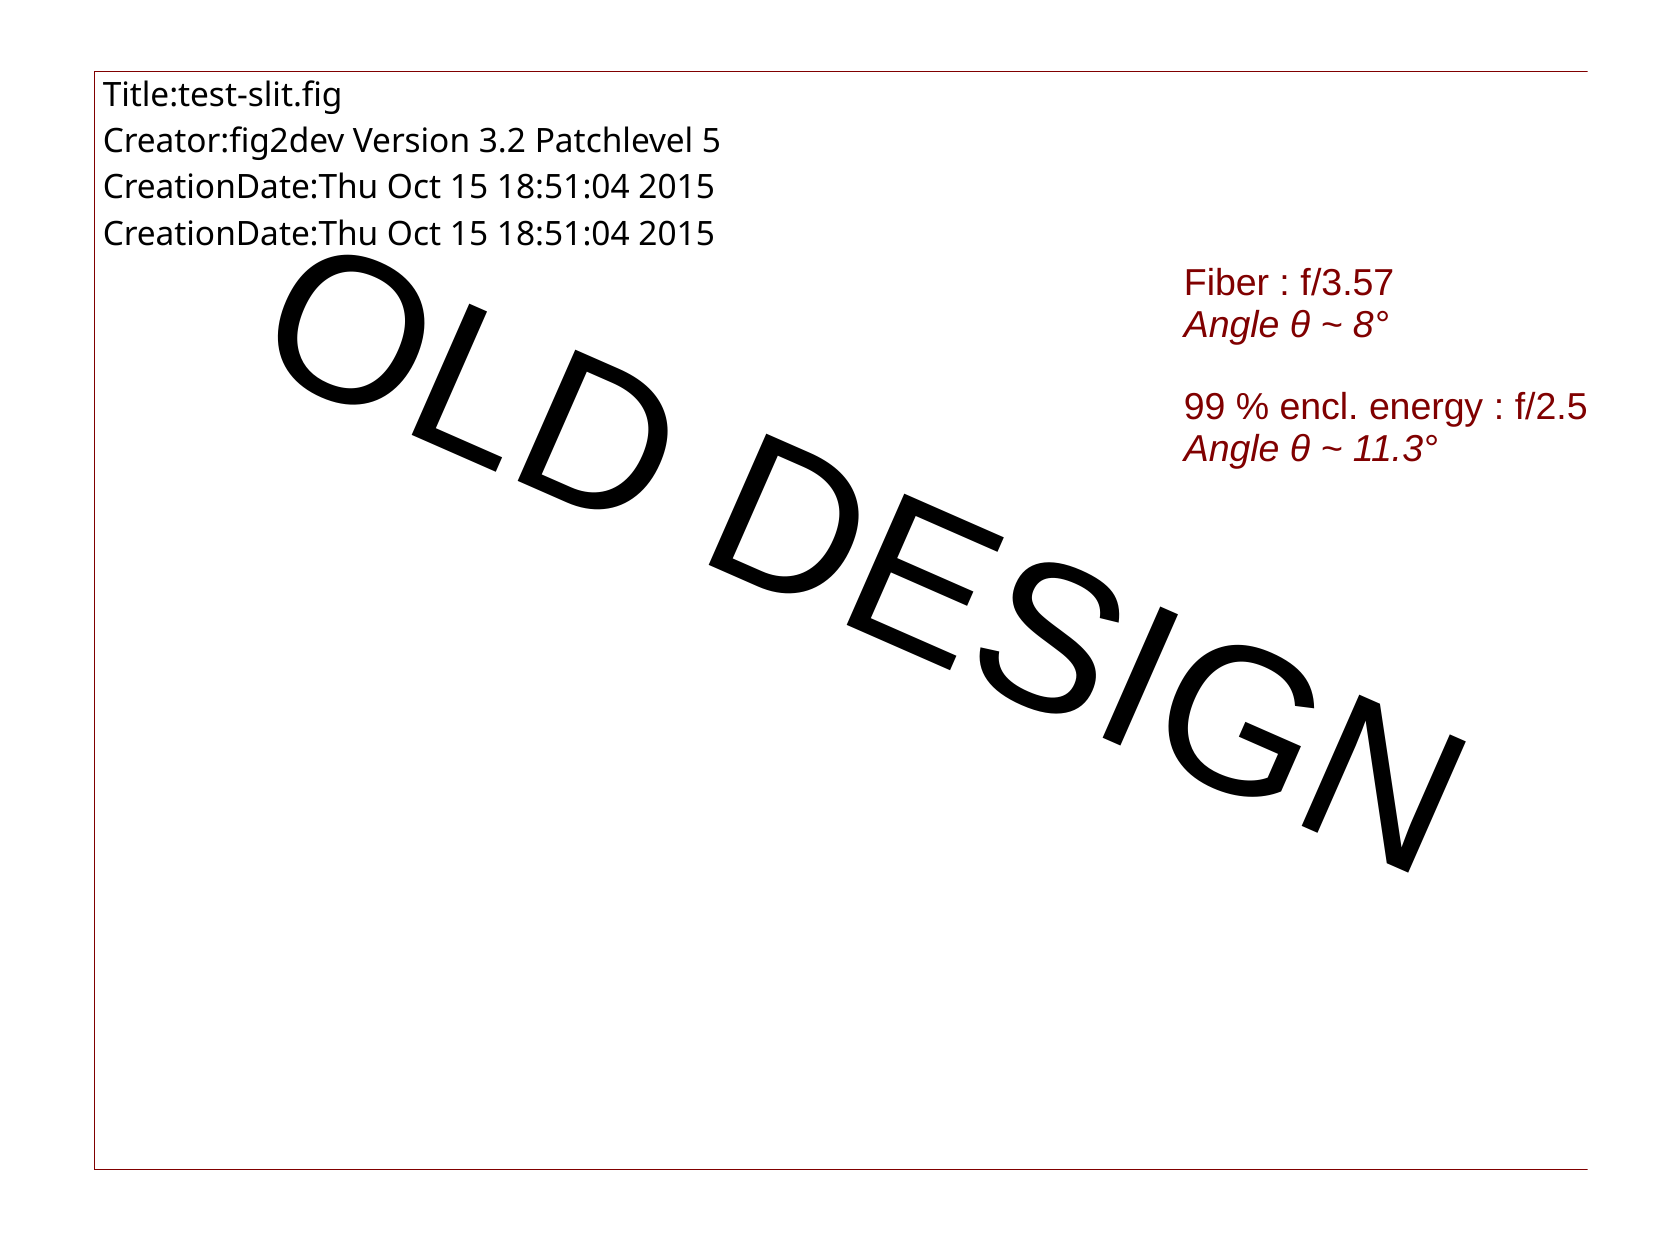

Fiber : f/3.57
Angle θ ~ 8°
99 % encl. energy : f/2.5
Angle θ ~ 11.3°
OLD DESIGN